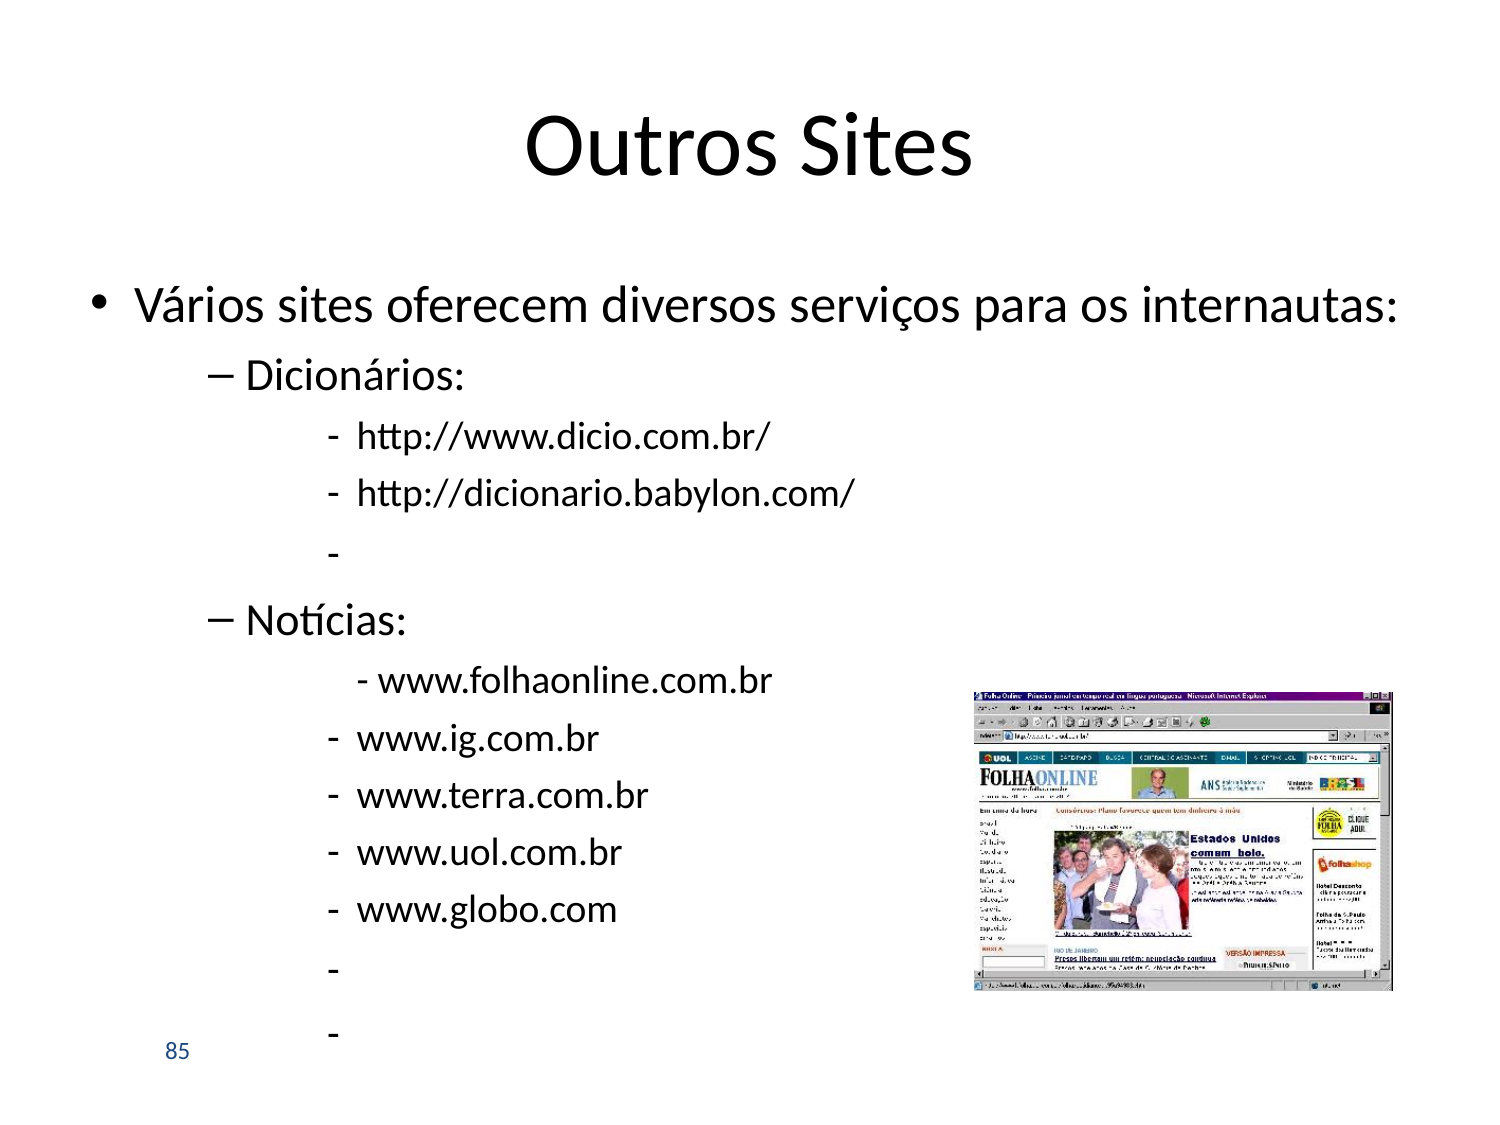

# Outros Sites
Vários sites oferecem diversos serviços para os internautas:
Dicionários:
http://www.dicio.com.br/
http://dicionario.babylon.com/
Notícias:
- www.folhaonline.com.br
www.ig.com.br
www.terra.com.br
www.uol.com.br
www.globo.com